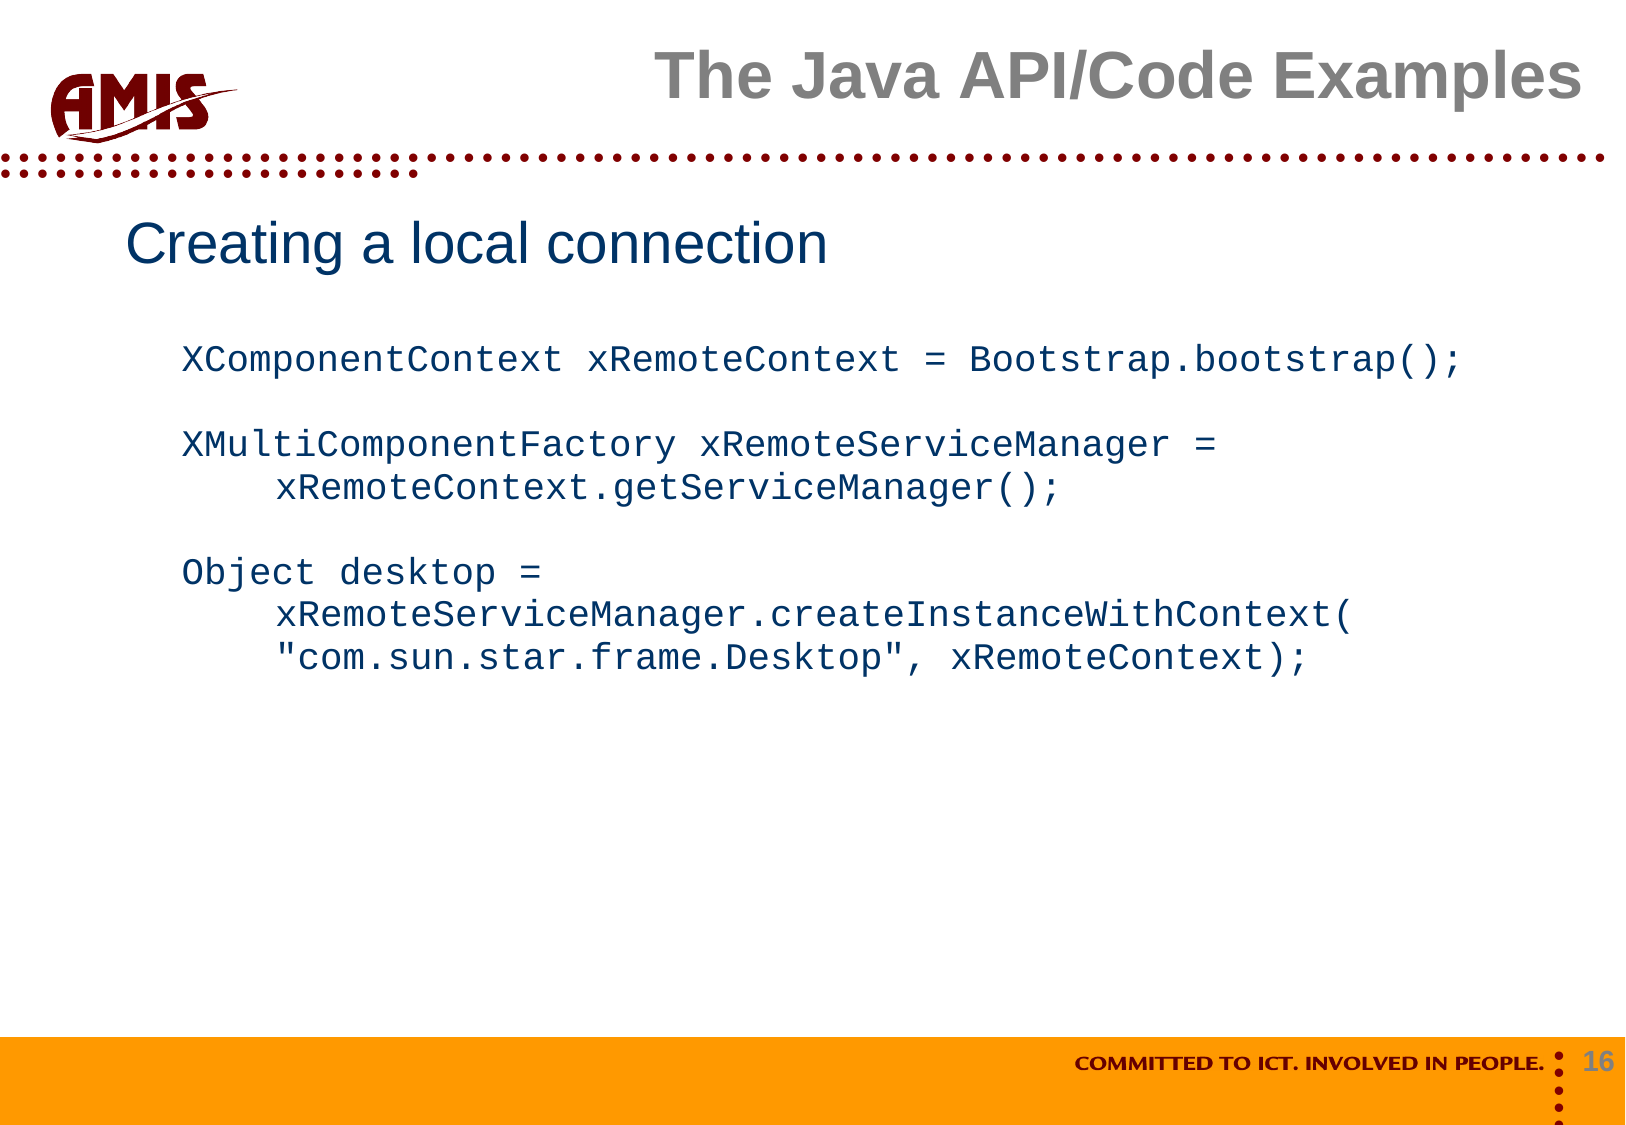

# The Java API/Code Examples
Creating a local connection
XComponentContext xRemoteContext = Bootstrap.bootstrap();
XMultiComponentFactory xRemoteServiceManager = 			xRemoteContext.getServiceManager();
Object desktop = 								xRemoteServiceManager.createInstanceWithContext( 		"com.sun.star.frame.Desktop", xRemoteContext);